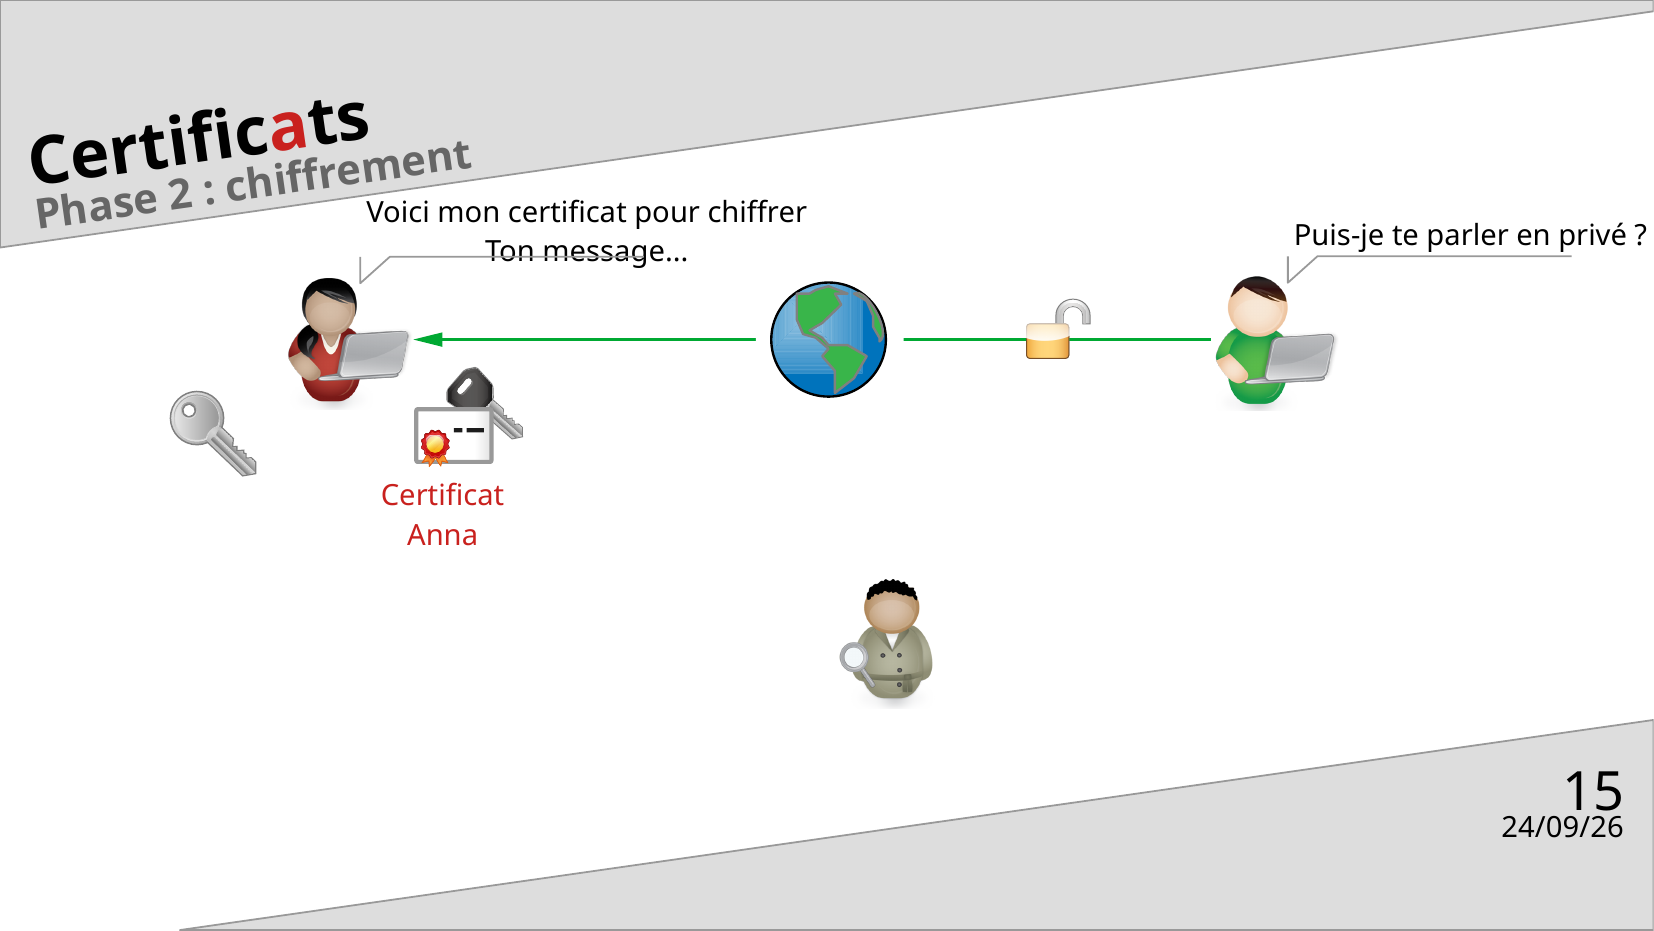

# Certificats
Phase 2 : chiffrement
Voici mon certificat pour chiffrer
Ton message...
Puis-je te parler en privé ?
Certificat Anna
15